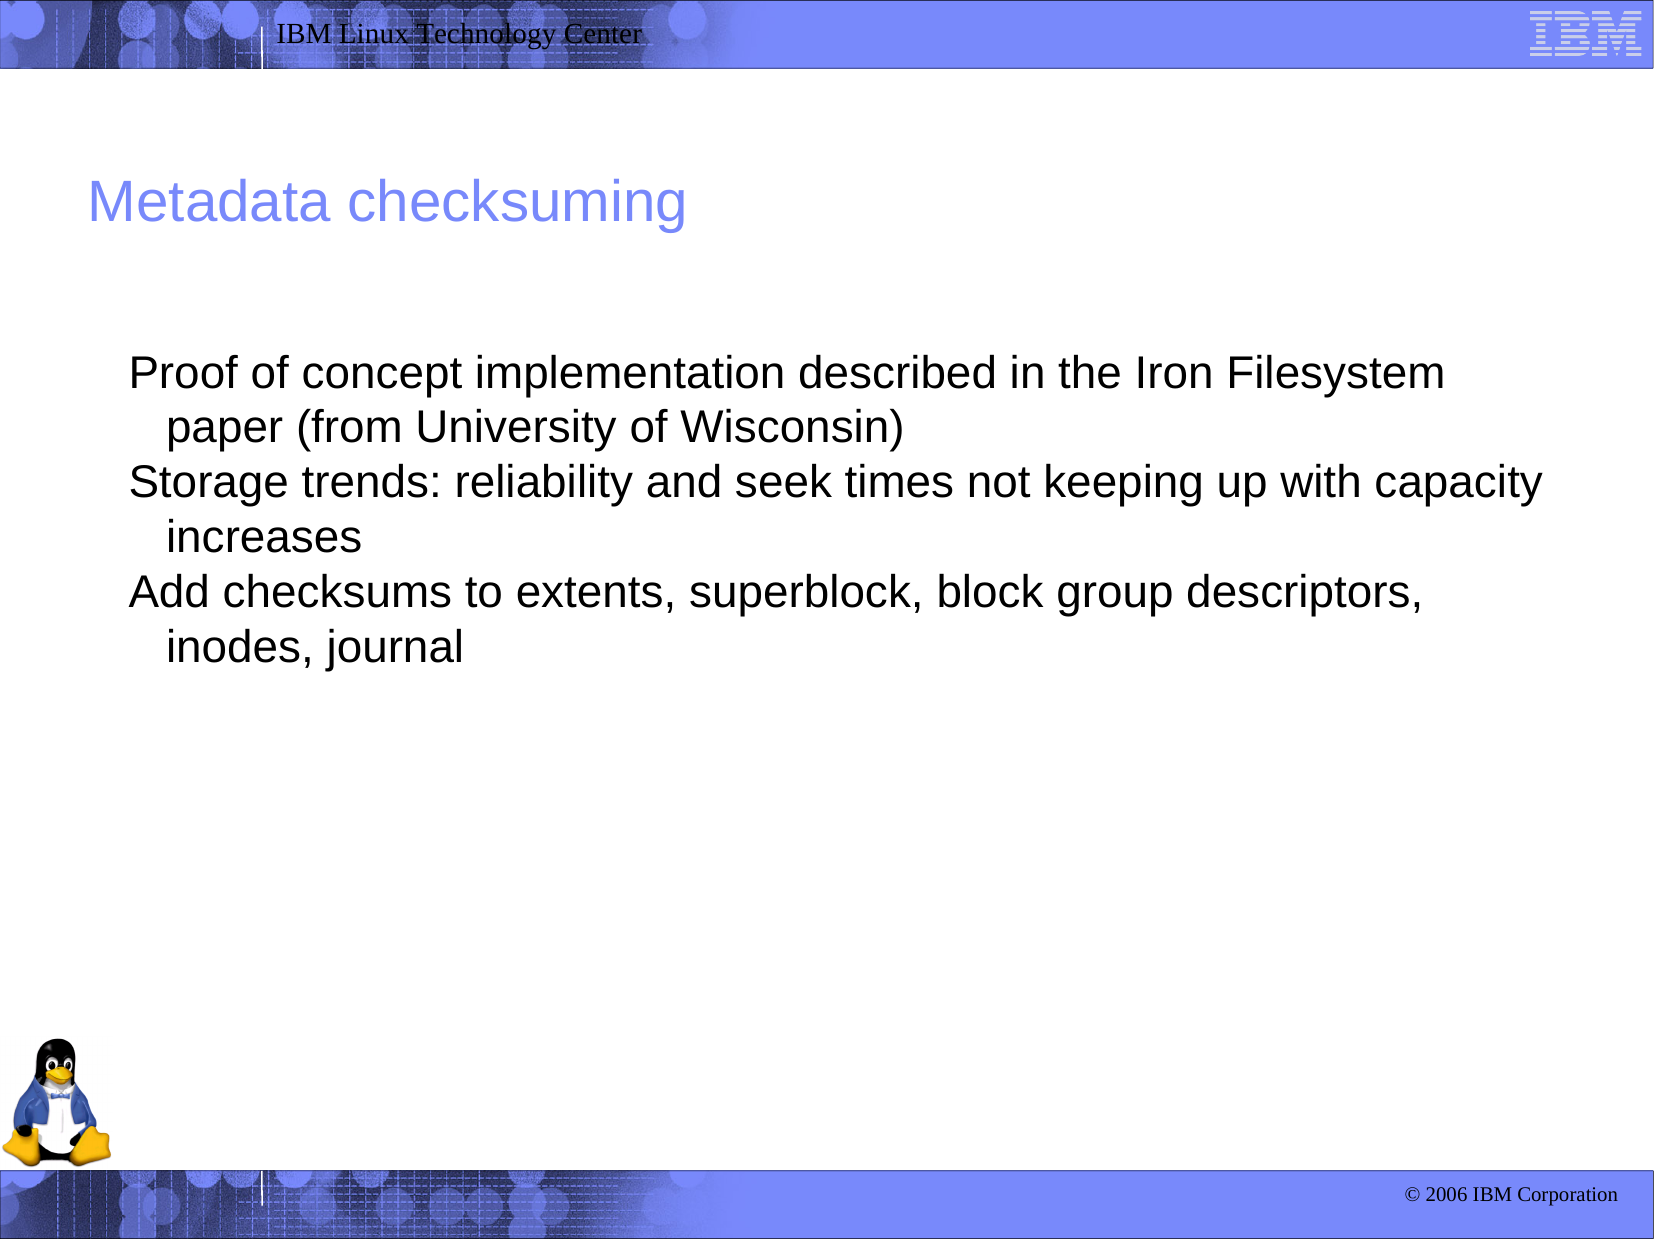

# Metadata checksuming
Proof of concept implementation described in the Iron Filesystem paper (from University of Wisconsin)
Storage trends: reliability and seek times not keeping up with capacity increases
Add checksums to extents, superblock, block group descriptors, inodes, journal